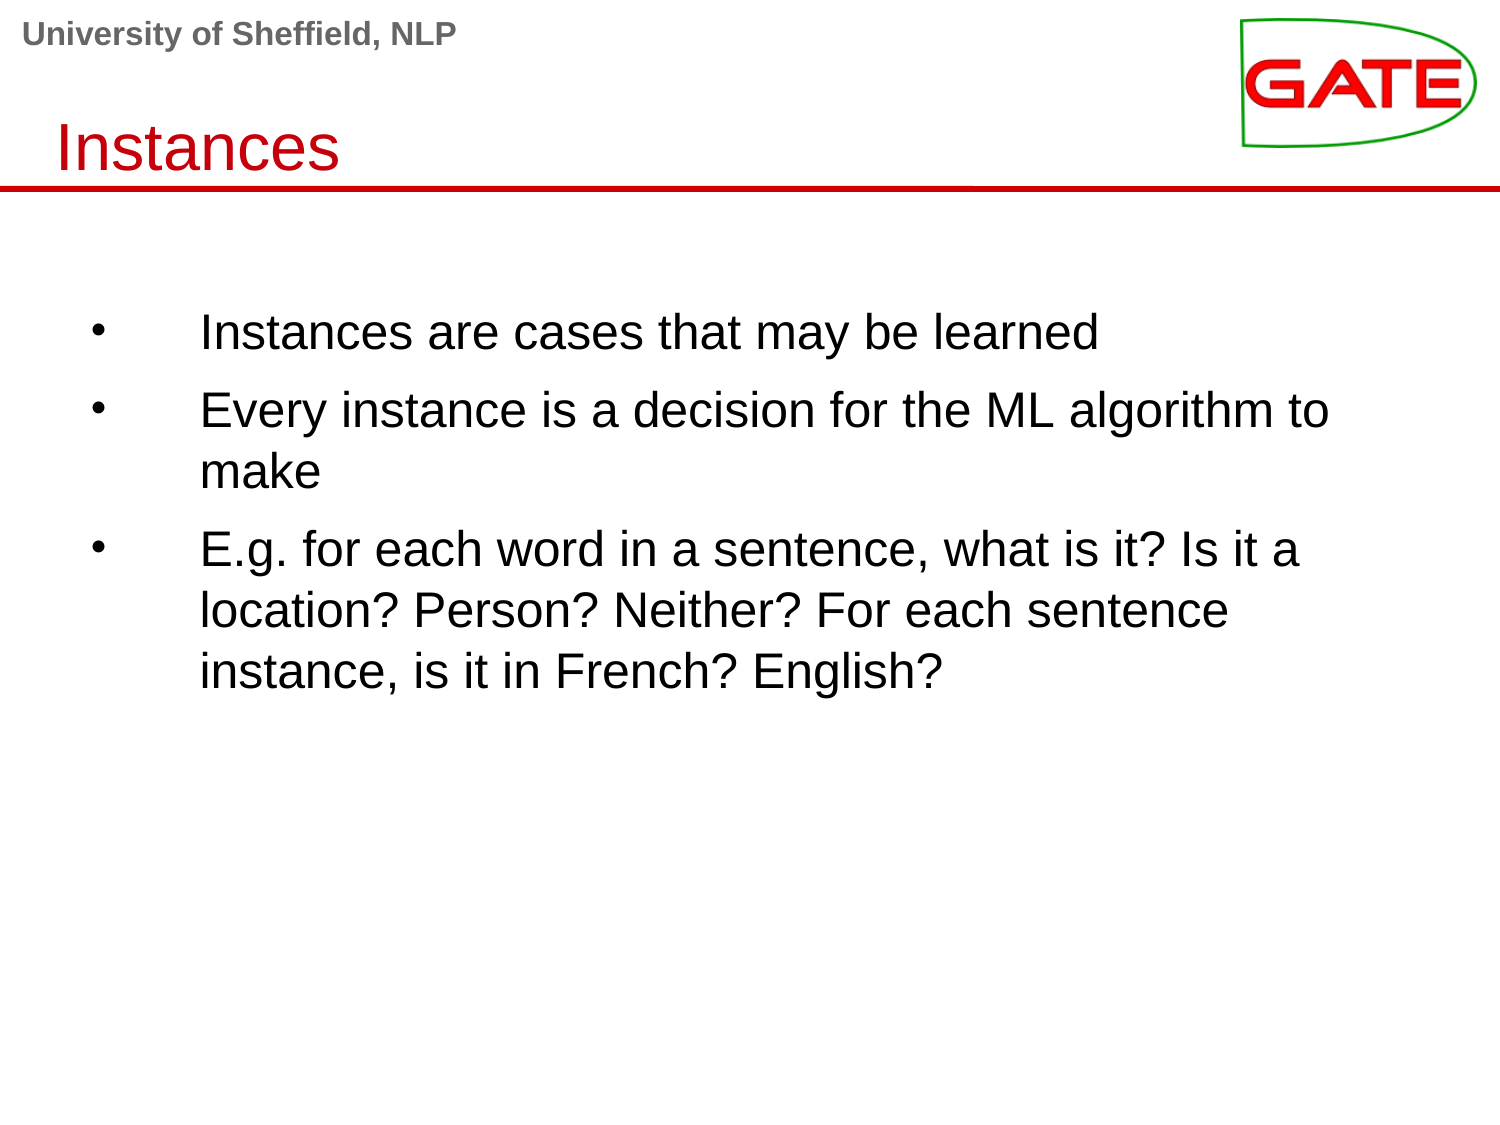

# Instances
Instances are cases that may be learned
Every instance is a decision for the ML algorithm to make
E.g. for each word in a sentence, what is it? Is it a location? Person? Neither? For each sentence instance, is it in French? English?